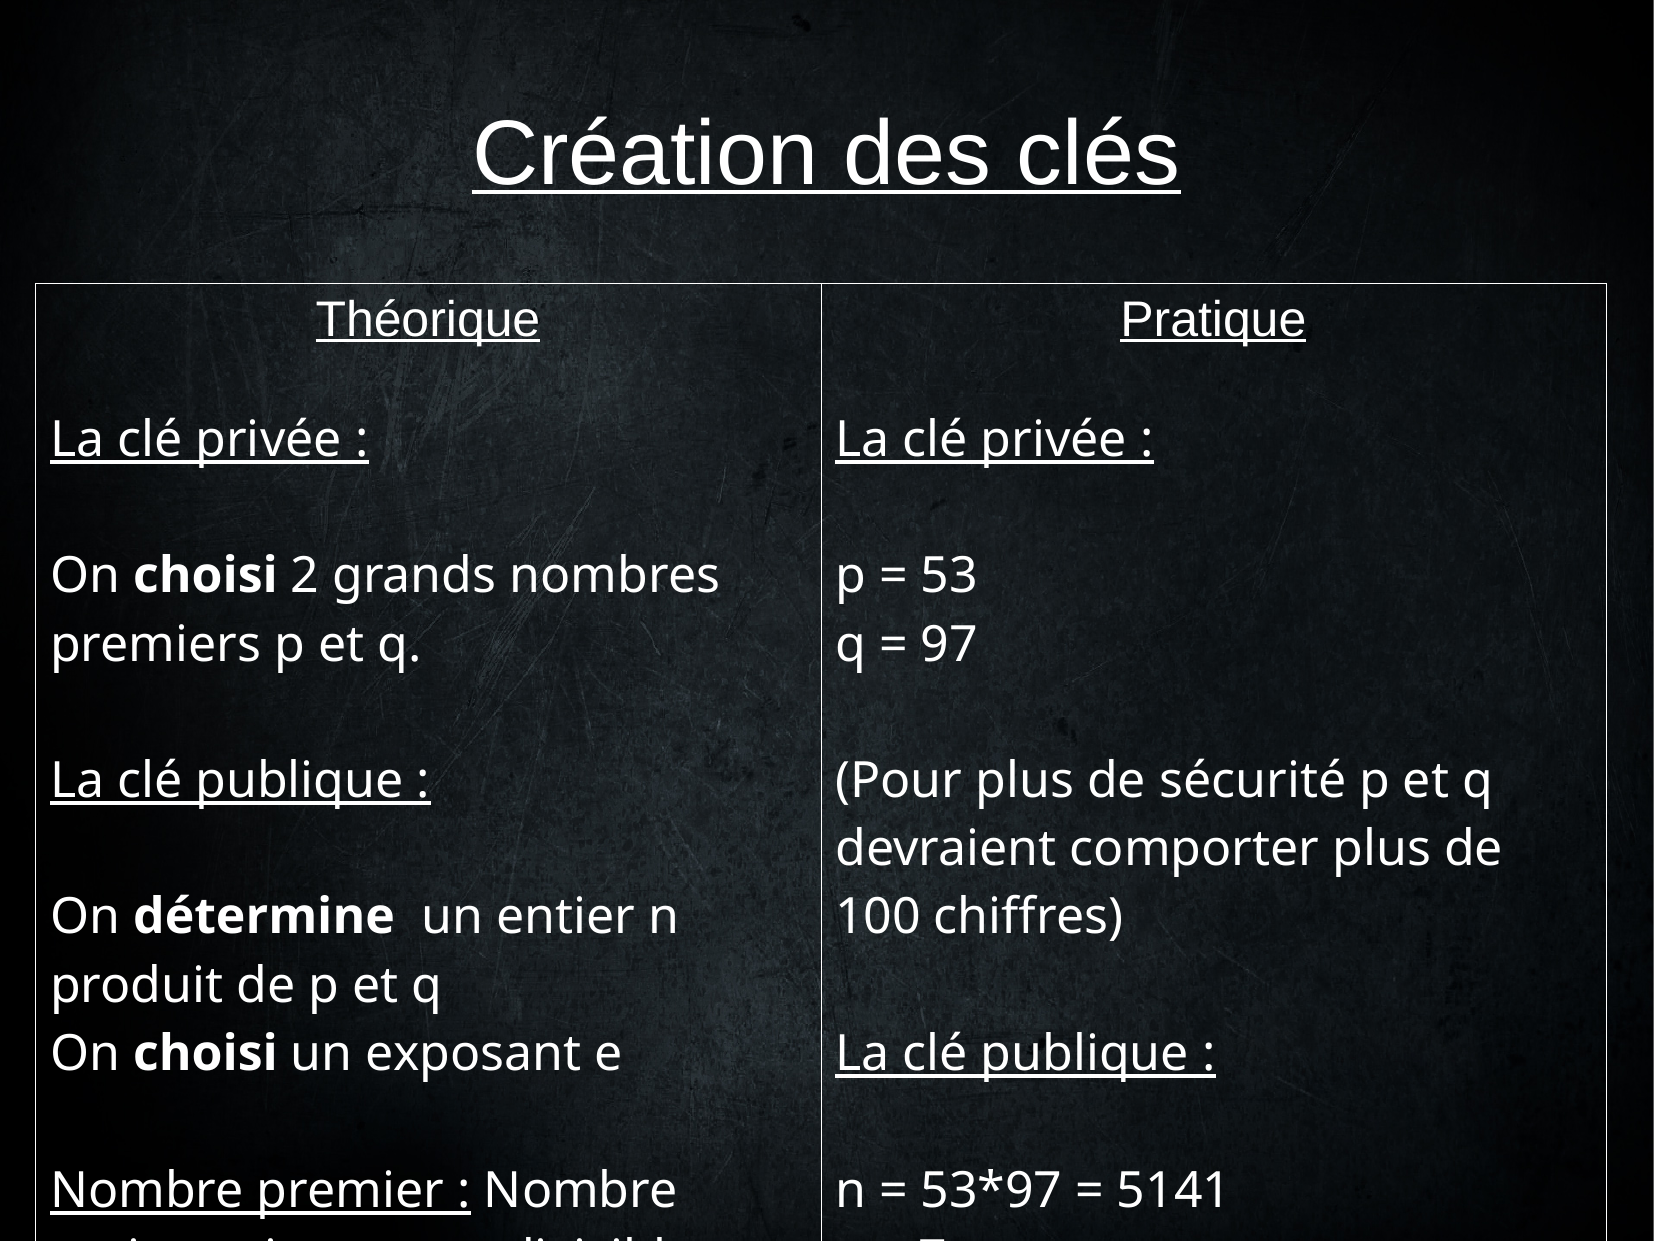

# Création des clés
| Théorique La clé privée : On choisi 2 grands nombres premiers p et q. La clé publique : On détermine  un entier n produit de p et q On choisi un exposant e Nombre premier : Nombre entier uniquement divisible par 1 et lui-même | Pratique La clé privée : p = 53 q = 97 (Pour plus de sécurité p et q devraient comporter plus de 100 chiffres) La clé publique : n = 53\*97 = 5141 e = 7 |
| --- | --- |